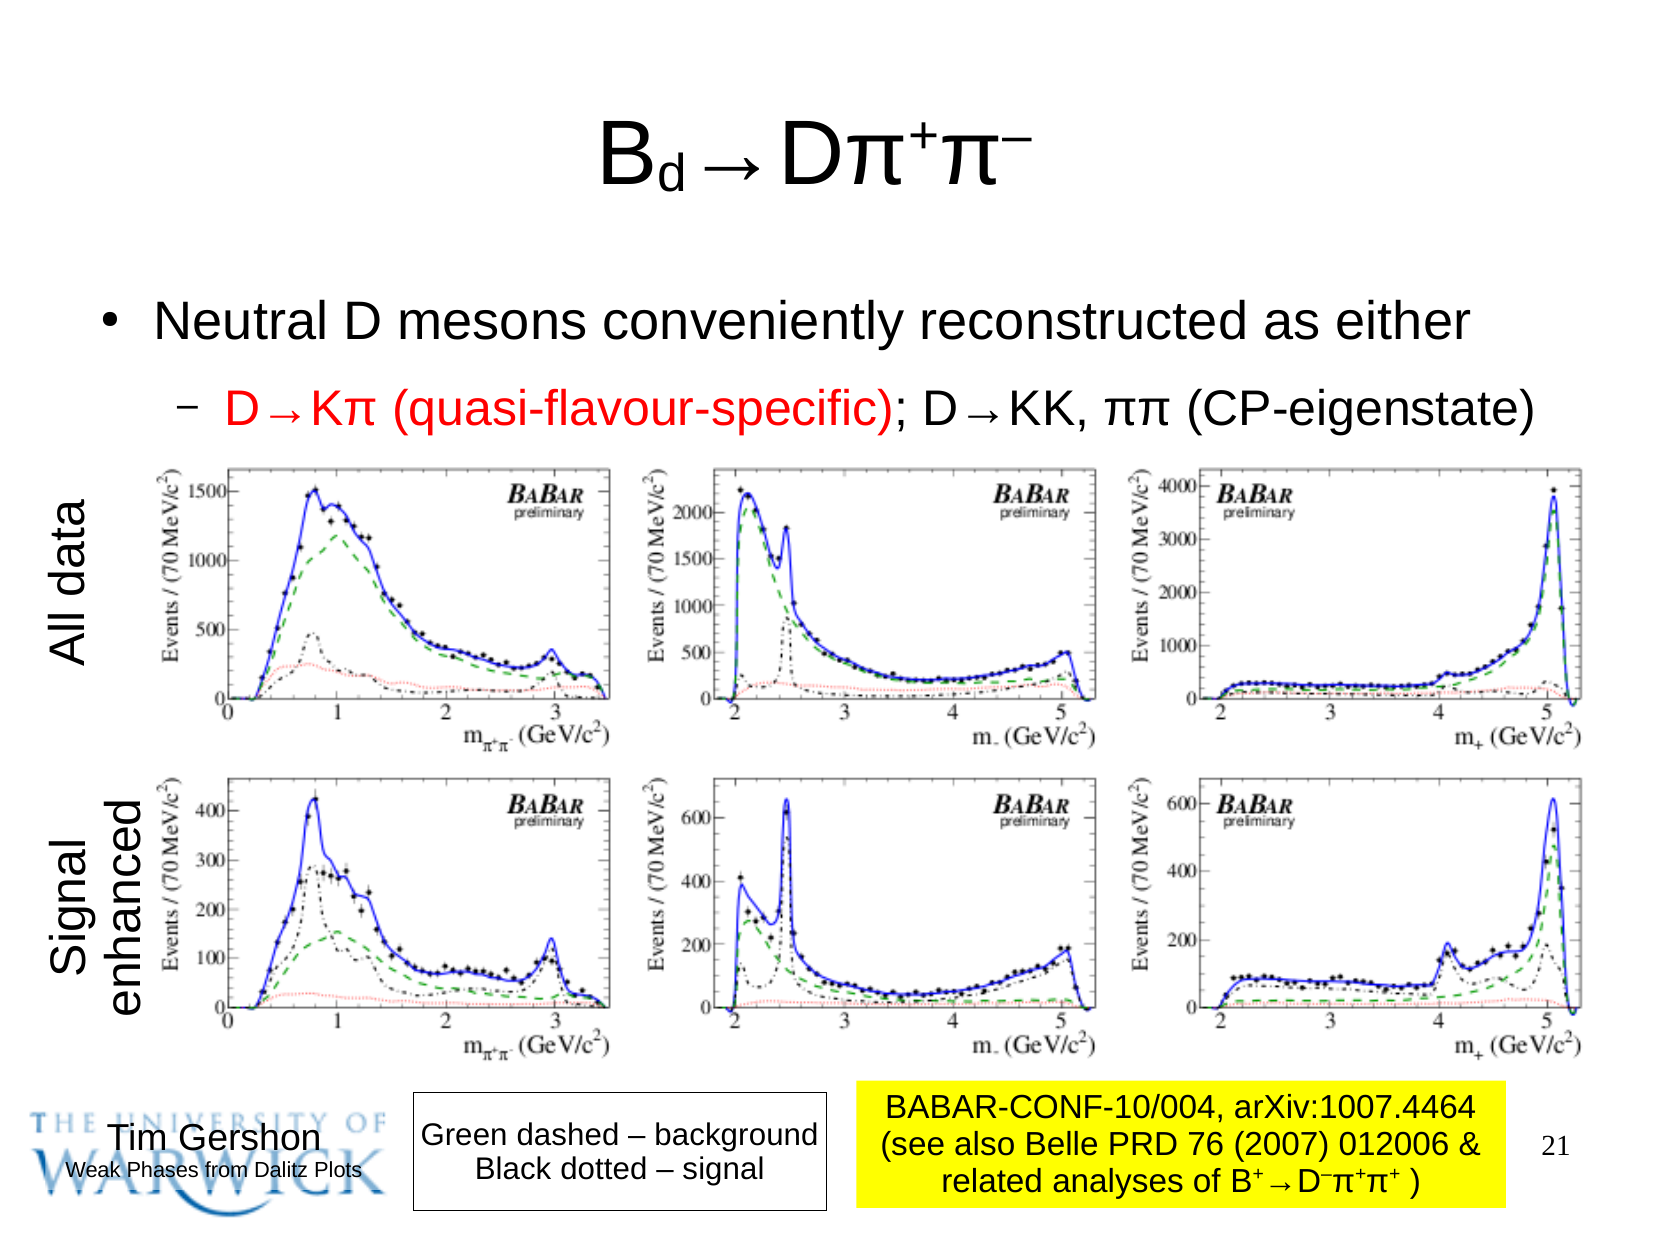

# Bd→Dπ+π–
Neutral D mesons conveniently reconstructed as either
D→Kπ (quasi-flavour-specific); D→KK, ππ (CP-eigenstate)
All data
Signal enhanced
BABAR-CONF-10/004, arXiv:1007.4464
(see also Belle PRD 76 (2007) 012006 & related analyses of B+→D–π+π+ )
Green dashed – background
Black dotted – signal
Tim Gershon
Weak Phases from Dalitz Plots
21